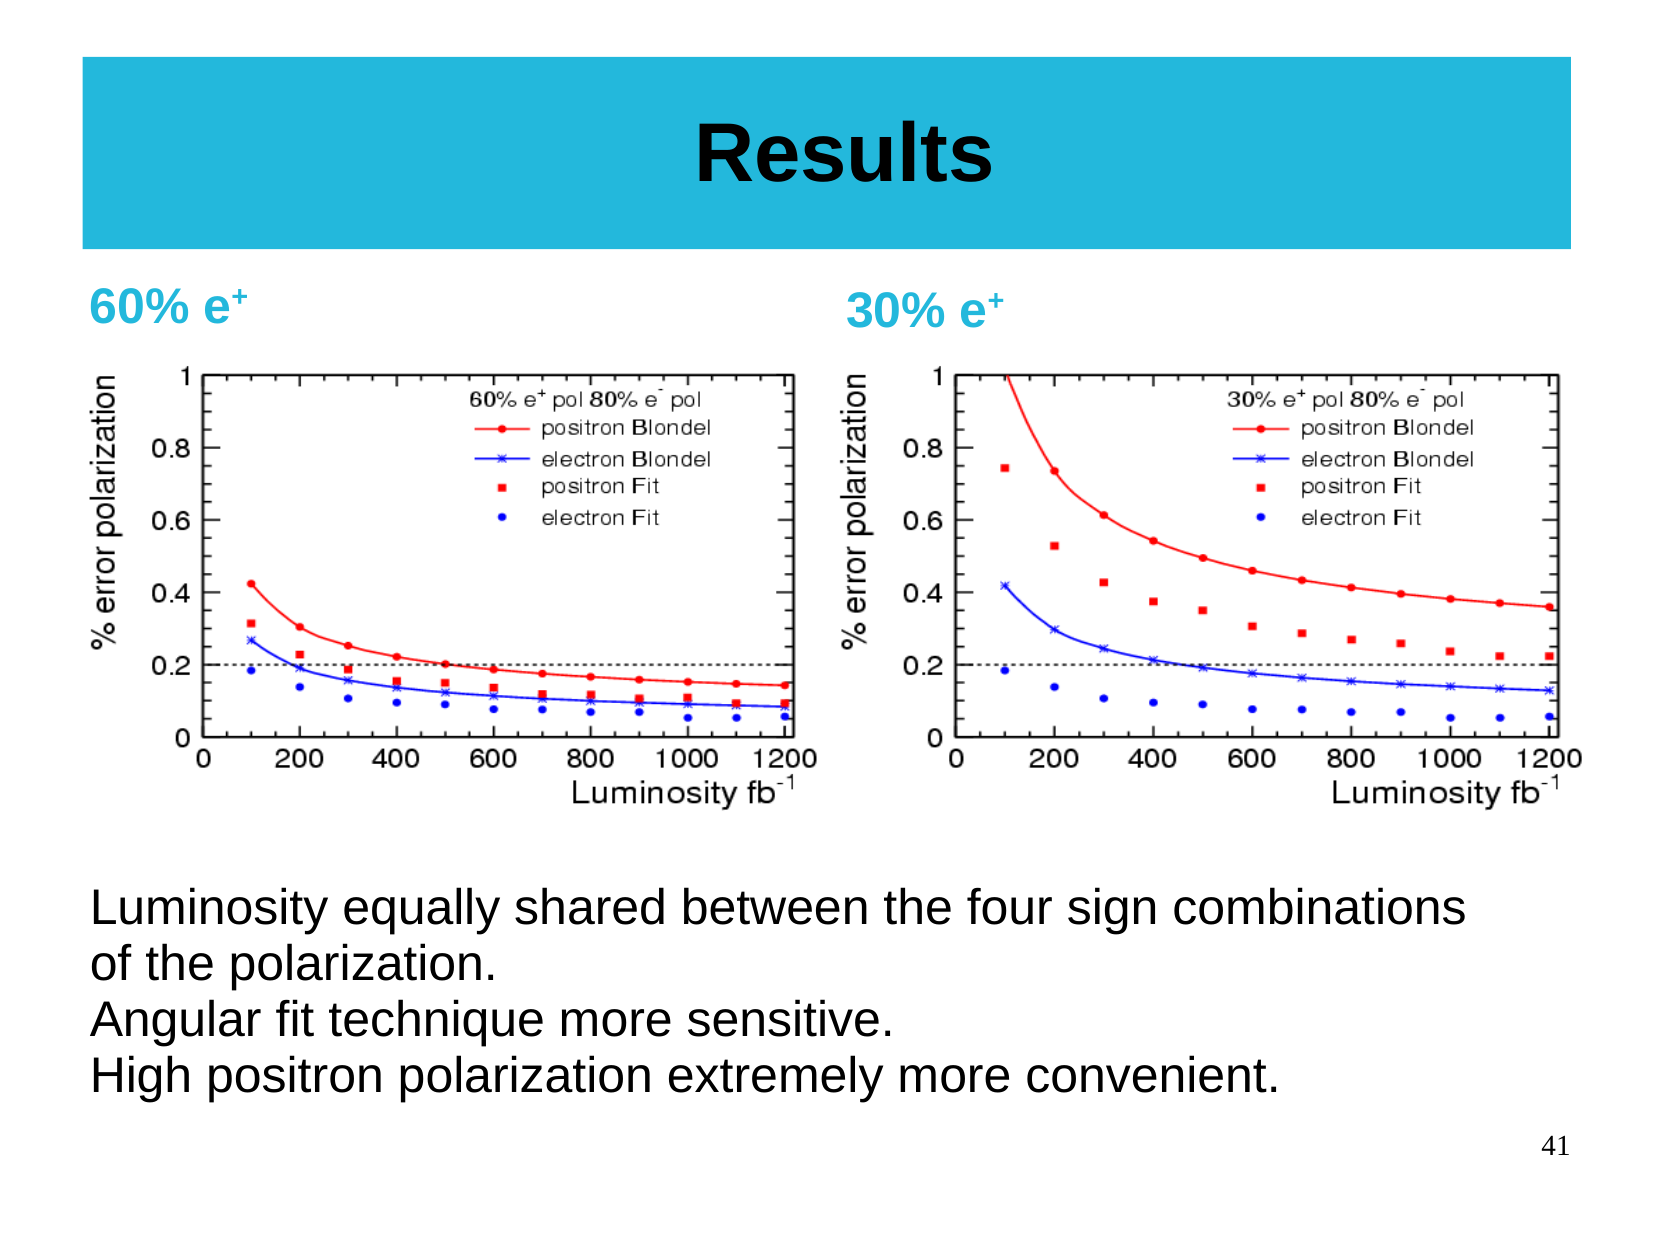

# Results
60% e+
30% e+
Luminosity equally shared between the four sign combinations of the polarization.
Angular fit technique more sensitive.
High positron polarization extremely more convenient.
41